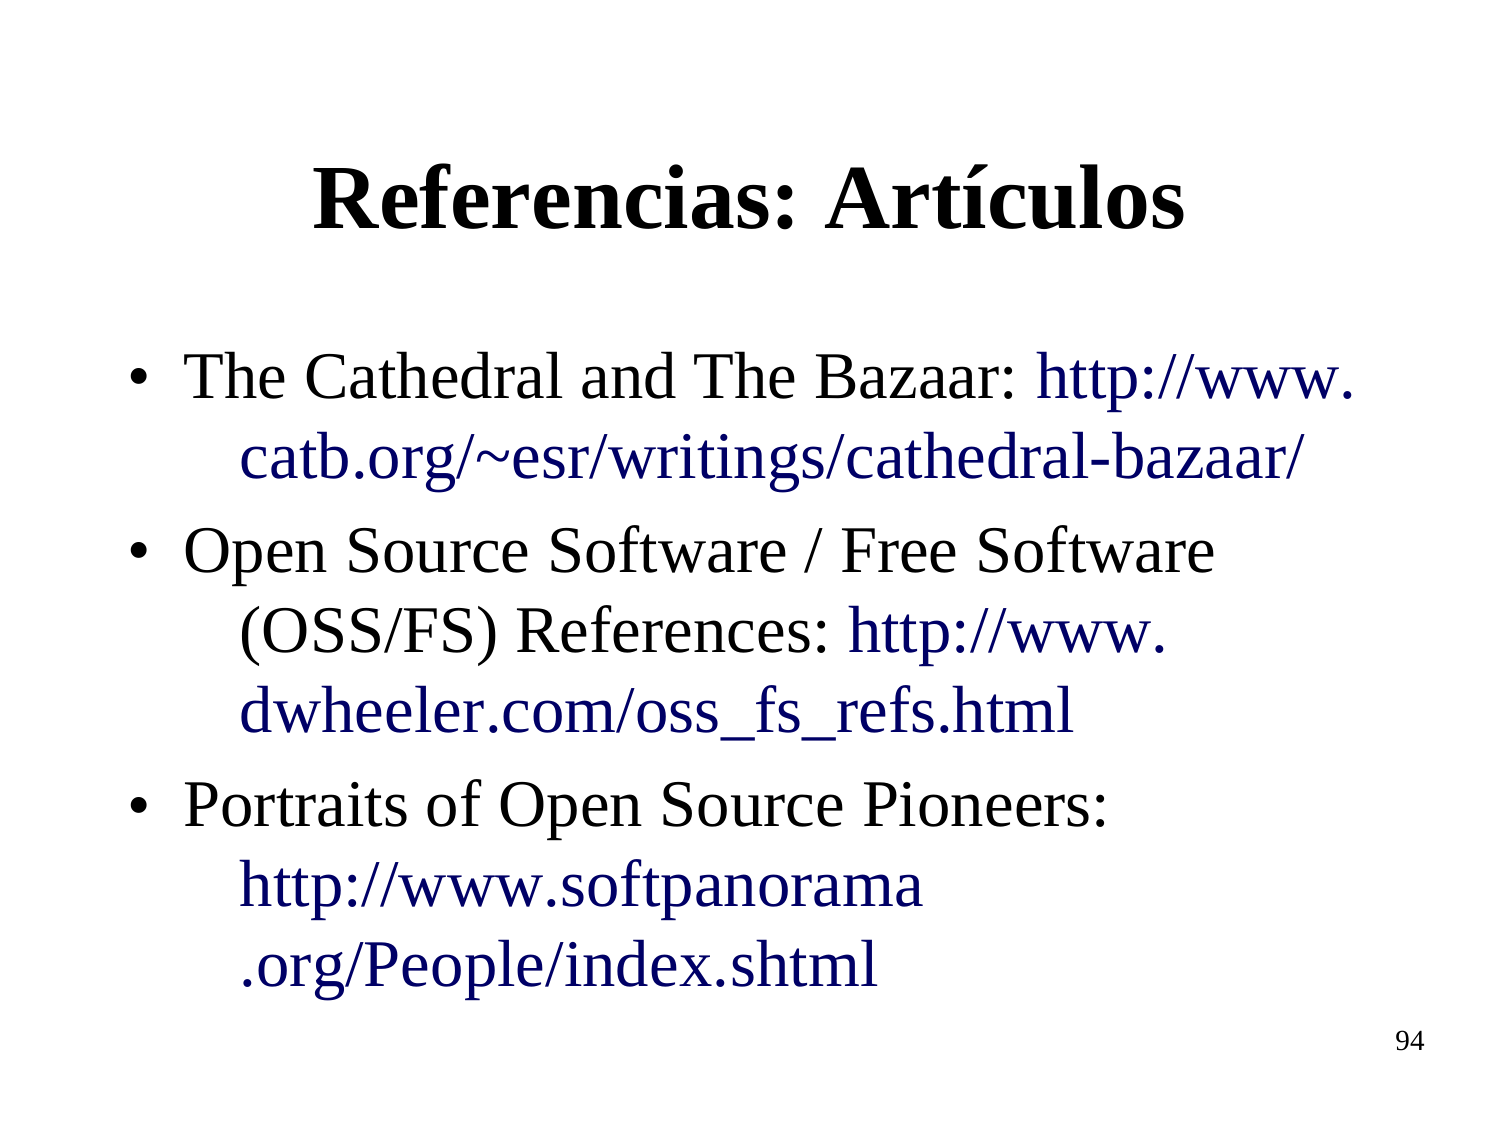

# Referencias: Artículos
The Cathedral and The Bazaar: http://www.catb.org/~esr/writings/cathedral-bazaar/
Open Source Software / Free Software (OSS/FS) References: http://www.dwheeler.com/oss_fs_refs.html
Portraits of Open Source Pioneers: http://www.softpanorama.org/People/index.shtml
94